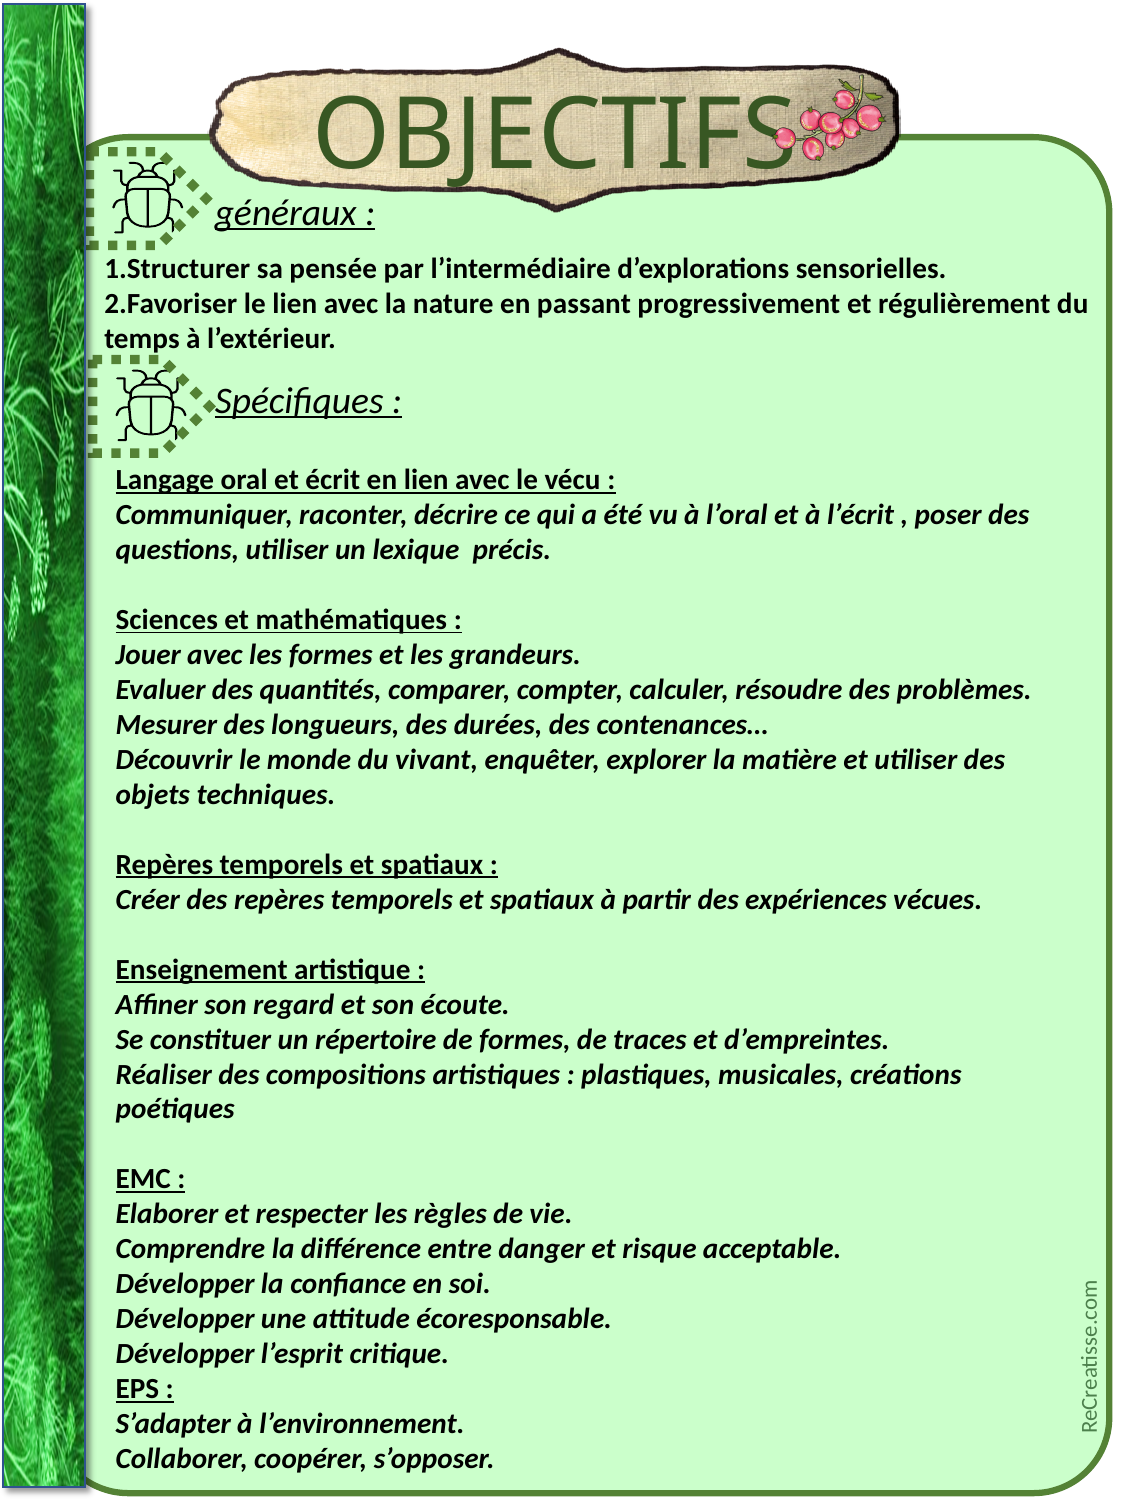

OBJECTIFS
généraux :
Structurer sa pensée par l’intermédiaire d’explorations sensorielles.
Favoriser le lien avec la nature en passant progressivement et régulièrement du temps à l’extérieur.
Spécifiques :
Langage oral et écrit en lien avec le vécu :
Communiquer, raconter, décrire ce qui a été vu à l’oral et à l’écrit , poser des questions, utiliser un lexique  précis.
Sciences et mathématiques :
Jouer avec les formes et les grandeurs.
Evaluer des quantités, comparer, compter, calculer, résoudre des problèmes.
Mesurer des longueurs, des durées, des contenances…
Découvrir le monde du vivant, enquêter, explorer la matière et utiliser des objets techniques.
Repères temporels et spatiaux :
Créer des repères temporels et spatiaux à partir des expériences vécues.
Enseignement artistique :
Affiner son regard et son écoute.
Se constituer un répertoire de formes, de traces et d’empreintes.
Réaliser des compositions artistiques : plastiques, musicales, créations poétiques
EMC :
Elaborer et respecter les règles de vie.
Comprendre la différence entre danger et risque acceptable.
Développer la confiance en soi.
Développer une attitude écoresponsable.
Développer l’esprit critique.
EPS :
S’adapter à l’environnement.
Collaborer, coopérer, s’opposer.
ReCreatisse.com